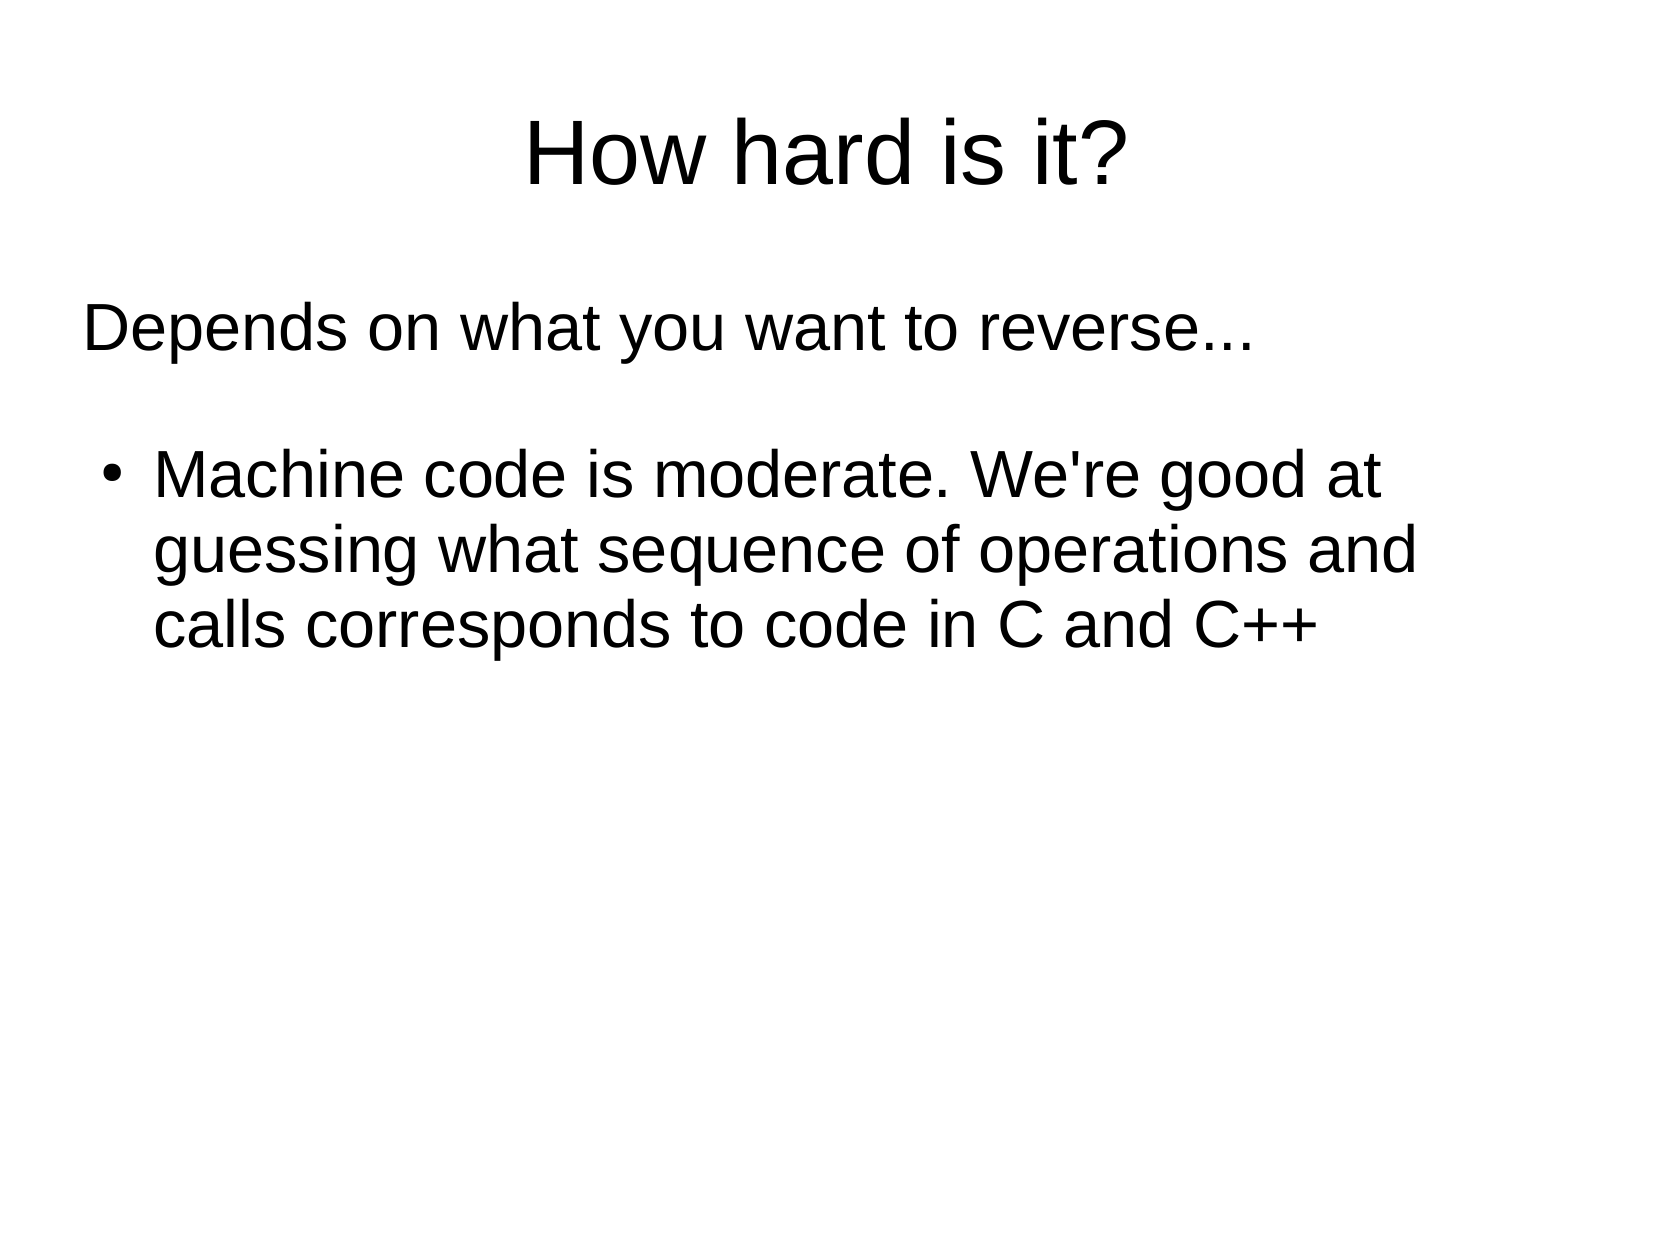

# How hard is it?
Depends on what you want to reverse...
Machine code is moderate. We're good at guessing what sequence of operations and calls corresponds to code in C and C++